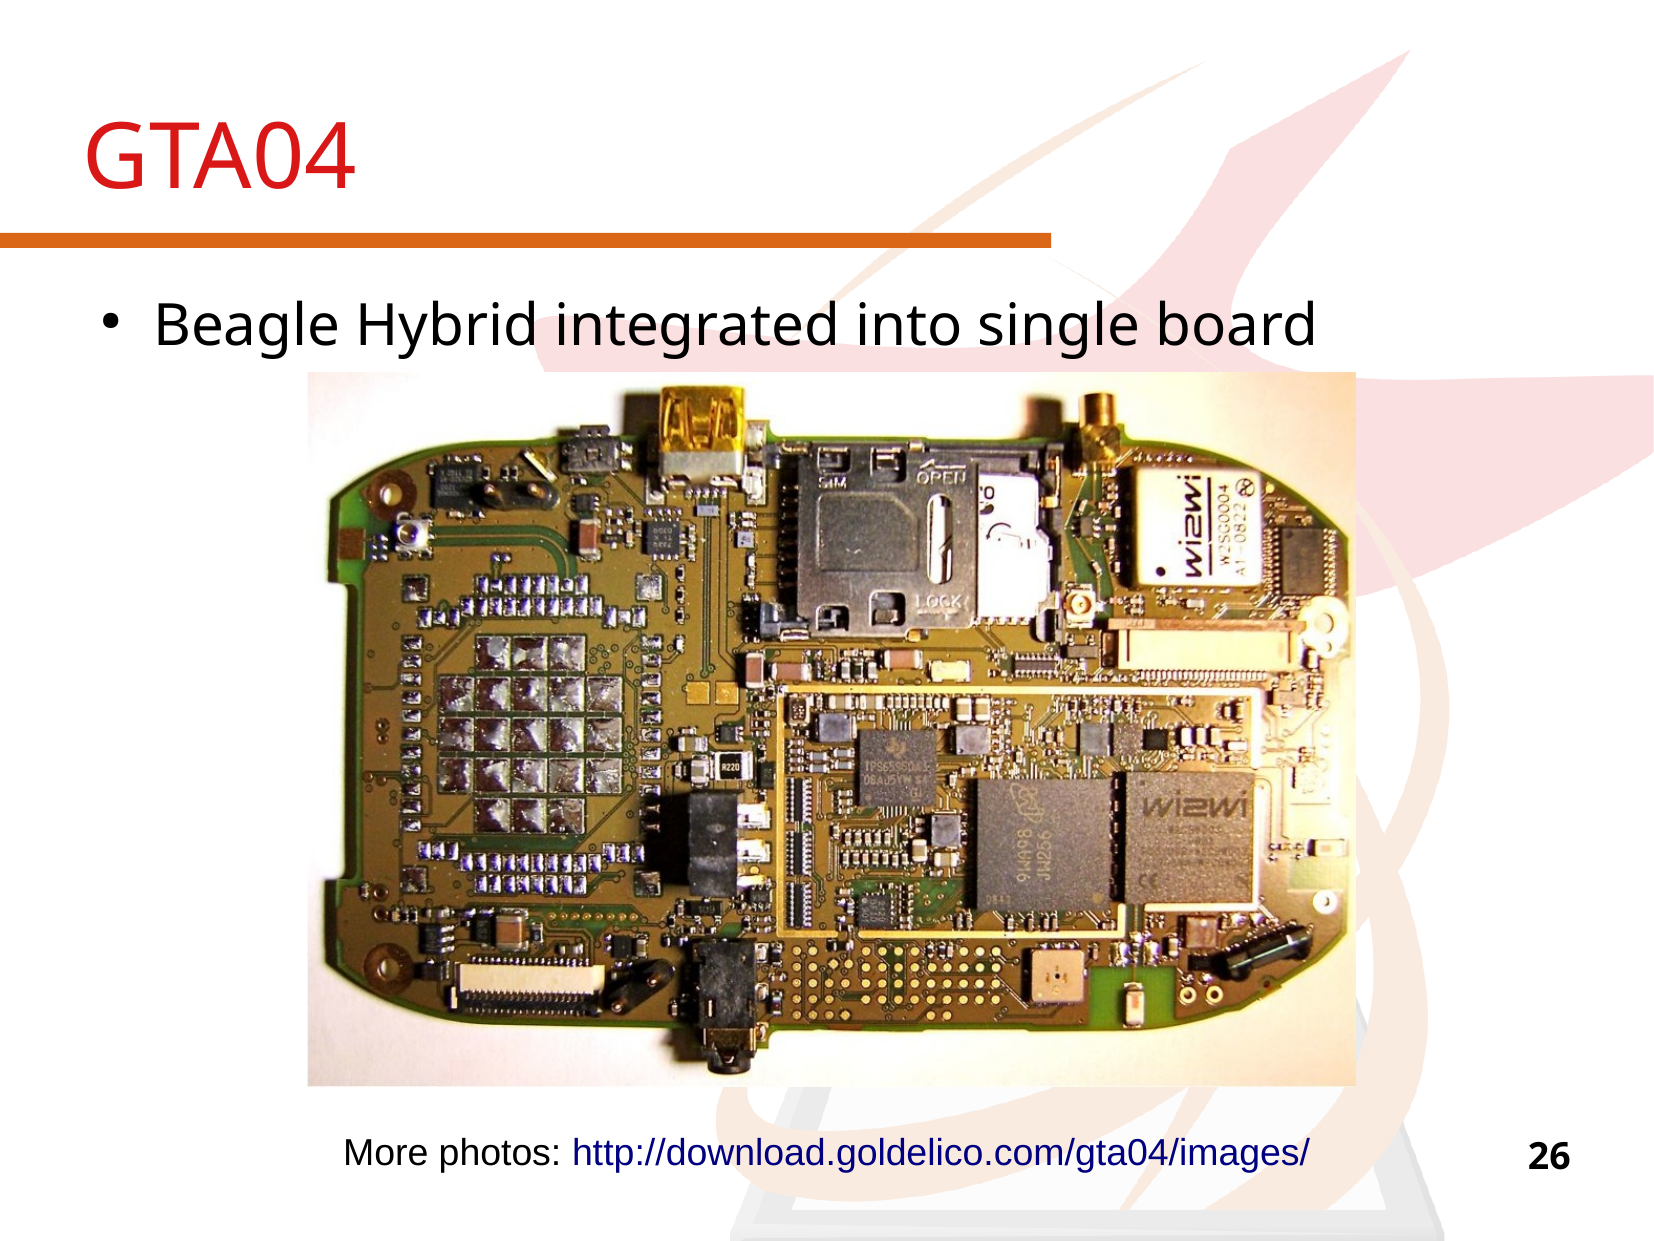

# GTA04
Beagle Hybrid integrated into single board
More photos: http://download.goldelico.com/gta04/images/
26